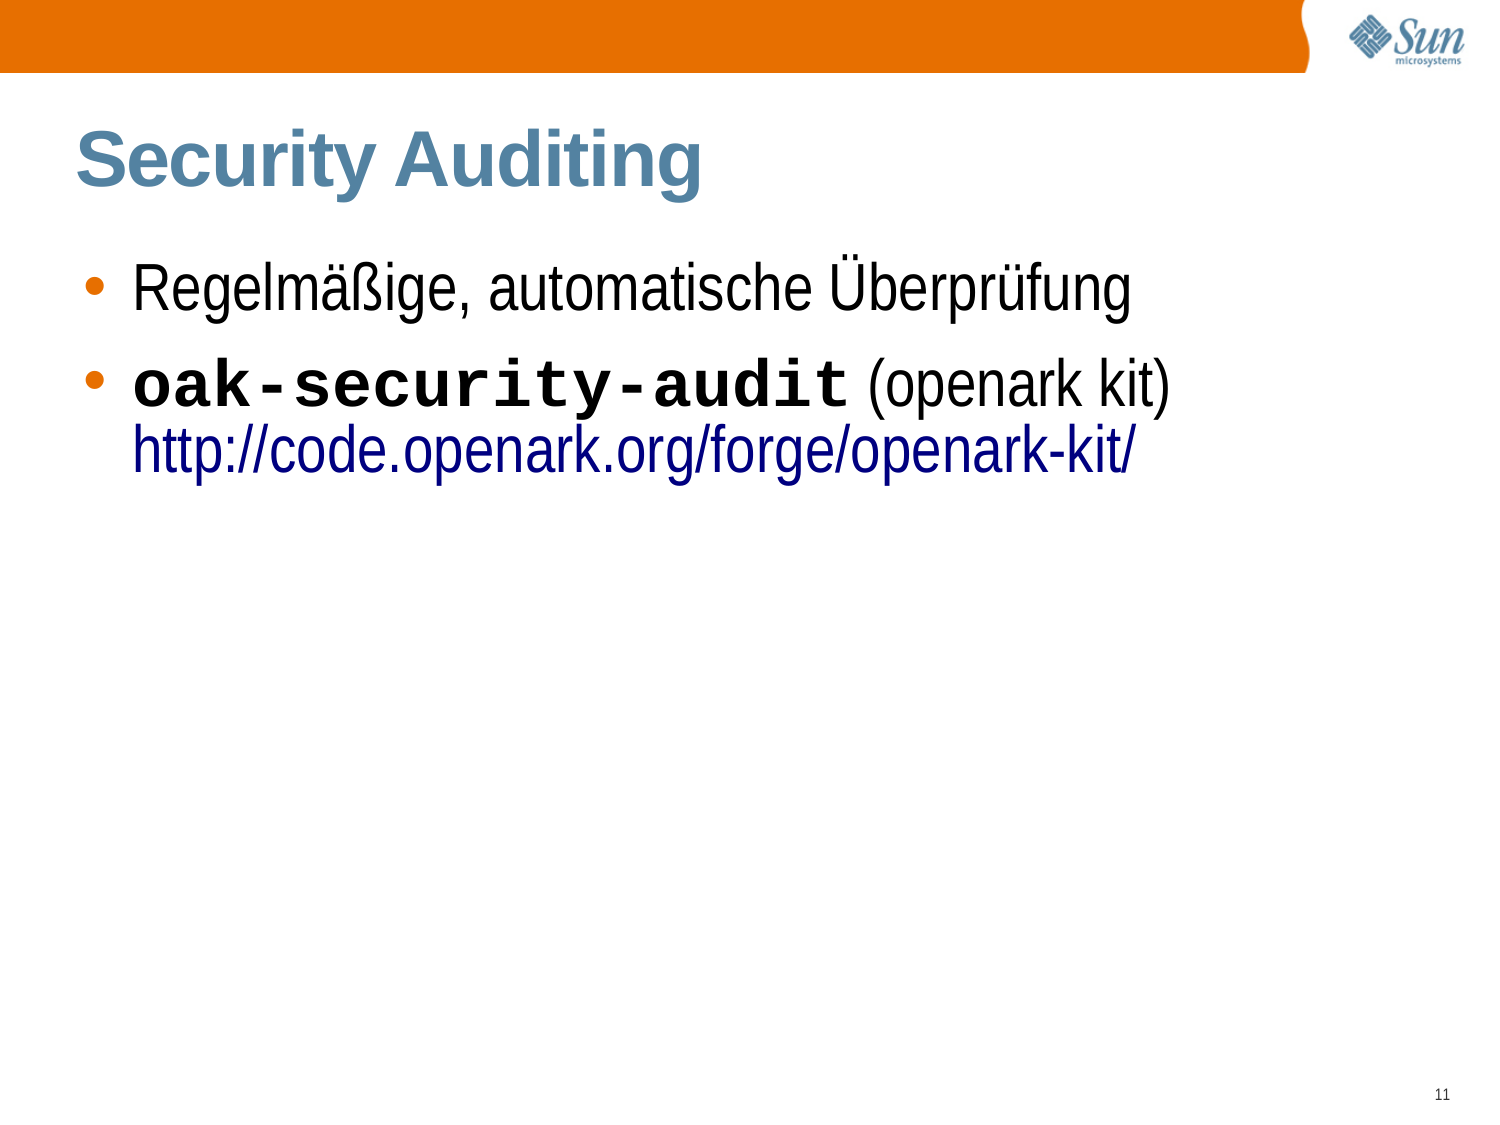

# Security Auditing
Regelmäßige, automatische Überprüfung
oak-security-audit (openark kit)
http://code.openark.org/forge/openark-kit/